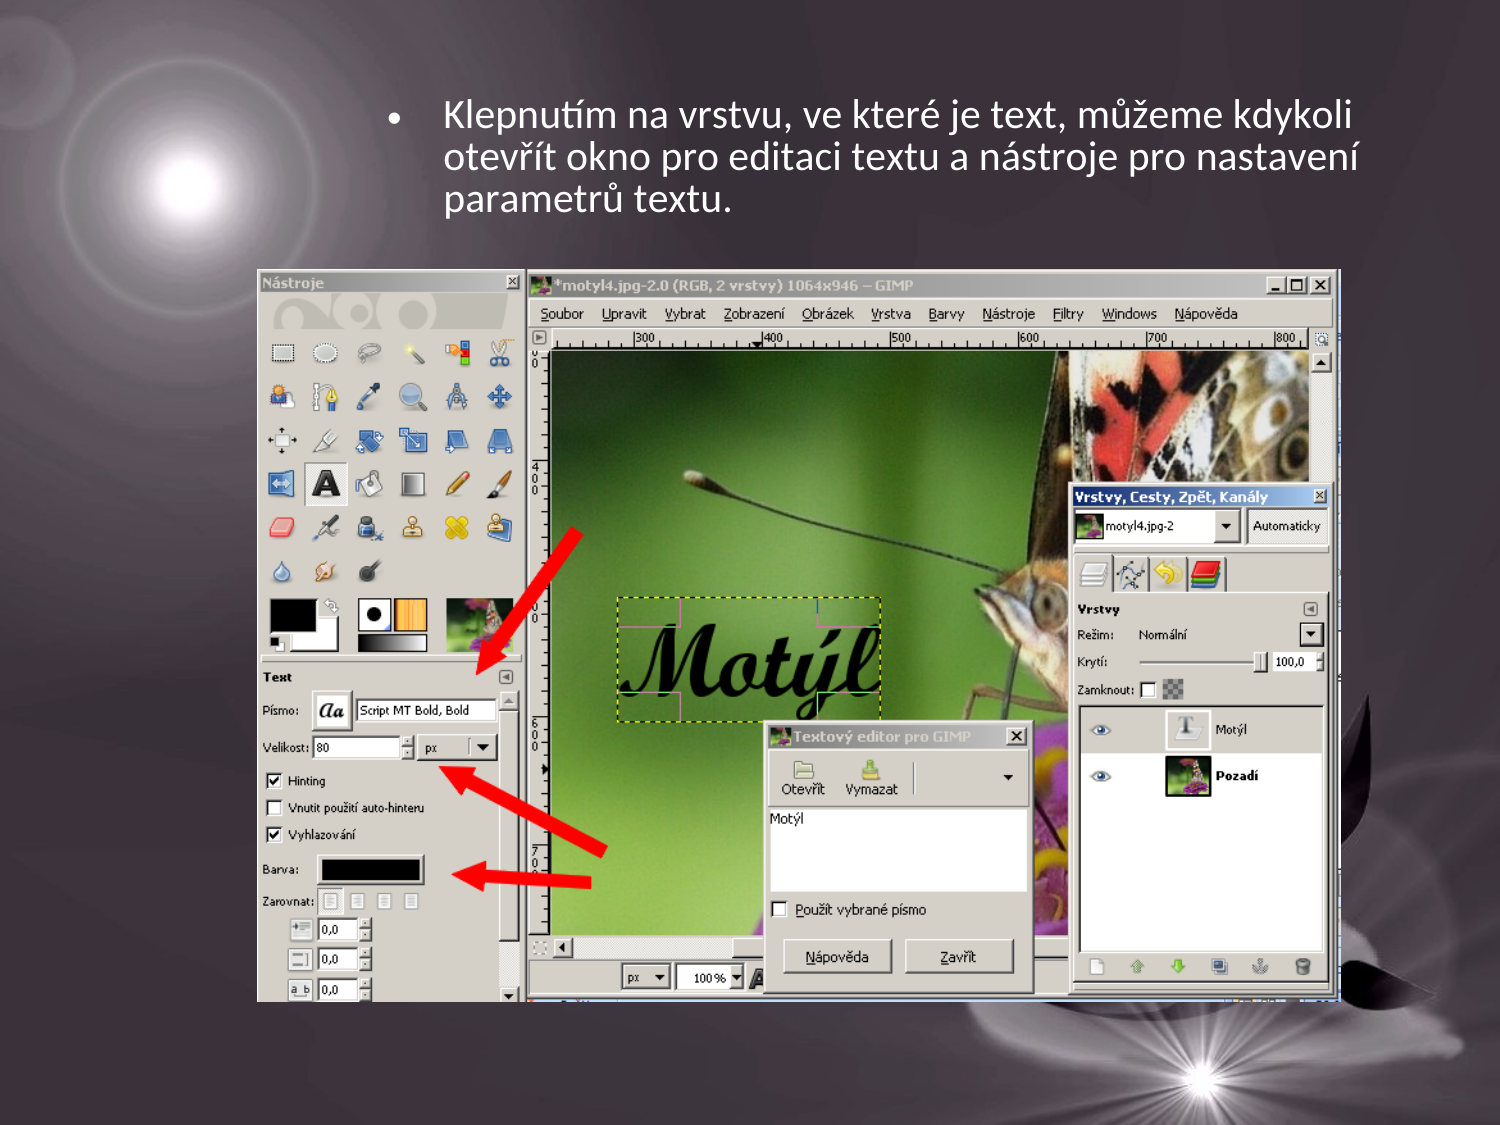

# Klepnutím na vrstvu, ve které je text, můžeme kdykoli otevřít okno pro editaci textu a nástroje pro nastavení parametrů textu.